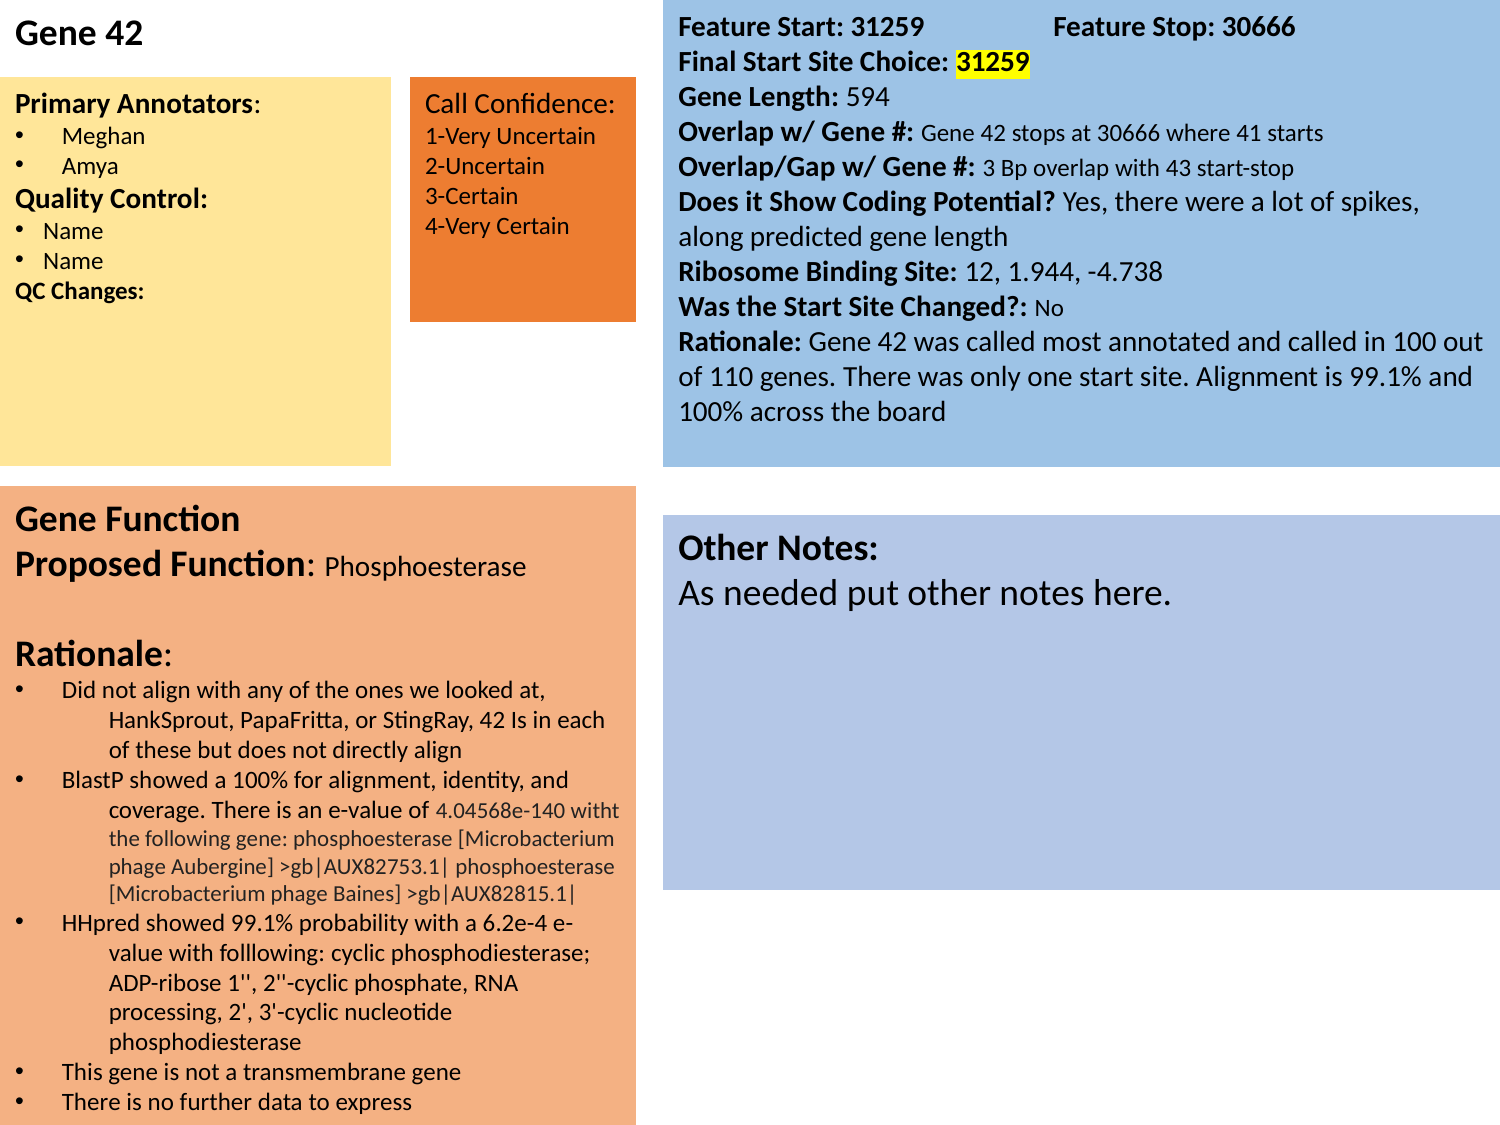

Gene 42
Feature Start: 31259		Feature Stop: 30666
Final Start Site Choice: 31259
Gene Length: 594
Overlap w/ Gene #: Gene 42 stops at 30666 where 41 starts
Overlap/Gap w/ Gene #: 3 Bp overlap with 43 start-stop
Does it Show Coding Potential? Yes, there were a lot of spikes, along predicted gene length
Ribosome Binding Site: 12, 1.944, -4.738
Was the Start Site Changed?: No
Rationale: Gene 42 was called most annotated and called in 100 out of 110 genes. There was only one start site. Alignment is 99.1% and 100% across the board
Primary Annotators:
Meghan
Amya
Quality Control:
Name
Name
QC Changes:
Call Confidence:
1-Very Uncertain
2-Uncertain
3-Certain
4-Very Certain
Gene Function
Proposed Function: Phosphoesterase
Rationale:
Did not align with any of the ones we looked at, HankSprout, PapaFritta, or StingRay, 42 Is in each of these but does not directly align
BlastP showed a 100% for alignment, identity, and coverage. There is an e-value of 4.04568e-140 witht the following gene: phosphoesterase [Microbacterium phage Aubergine] >gb|AUX82753.1| phosphoesterase [Microbacterium phage Baines] >gb|AUX82815.1|
HHpred showed 99.1% probability with a 6.2e-4 e-value with folllowing: cyclic phosphodiesterase; ADP-ribose 1'', 2''-cyclic phosphate, RNA processing, 2', 3'-cyclic nucleotide phosphodiesterase
This gene is not a transmembrane gene
There is no further data to express
Other Notes:
As needed put other notes here.